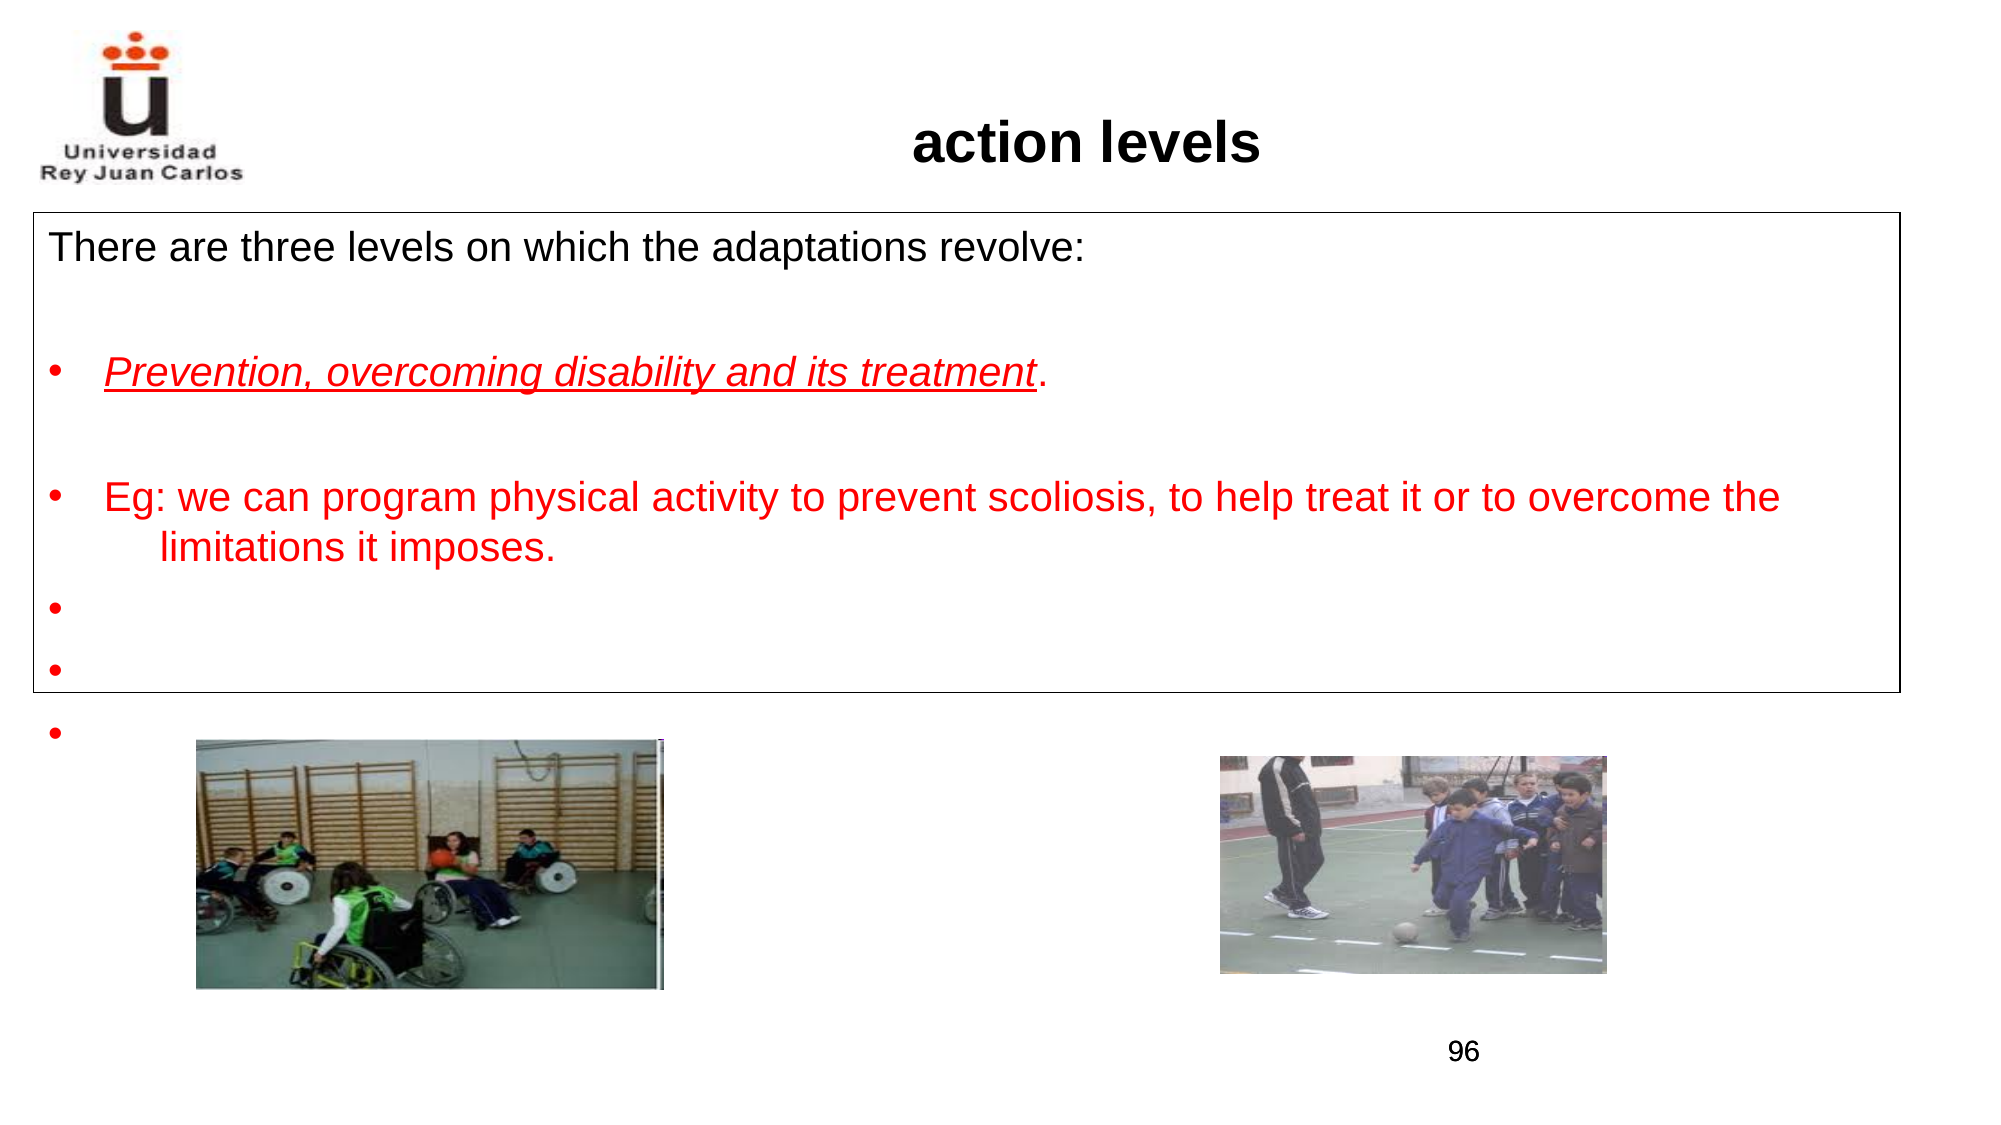

action levels
There are three levels on which the adaptations revolve:
Prevention, overcoming disability and its treatment.
Eg: we can program physical activity to prevent scoliosis, to help treat it or to overcome the limitations it imposes.